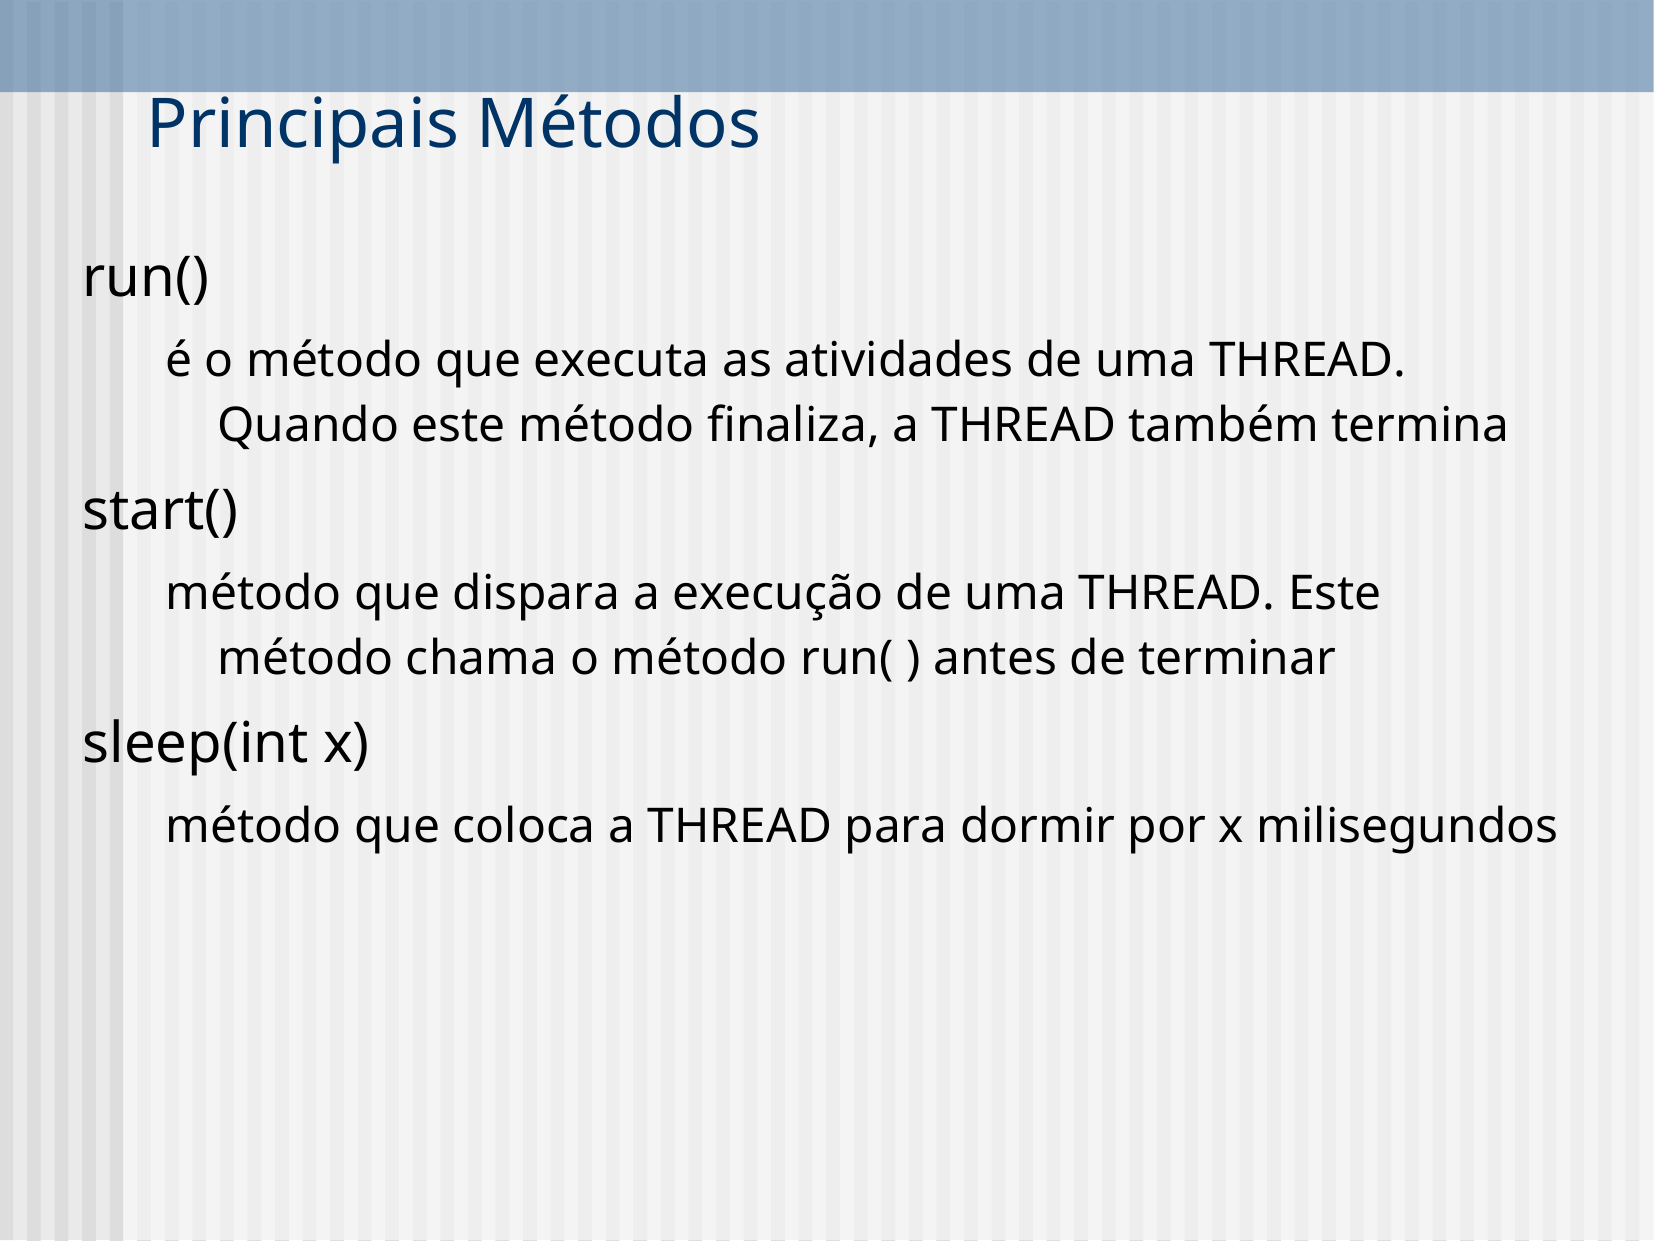

# Principais Métodos
run()
é o método que executa as atividades de uma THREAD. Quando este método finaliza, a THREAD também termina
start()
método que dispara a execução de uma THREAD. Este método chama o método run( ) antes de terminar
sleep(int x)
método que coloca a THREAD para dormir por x milisegundos